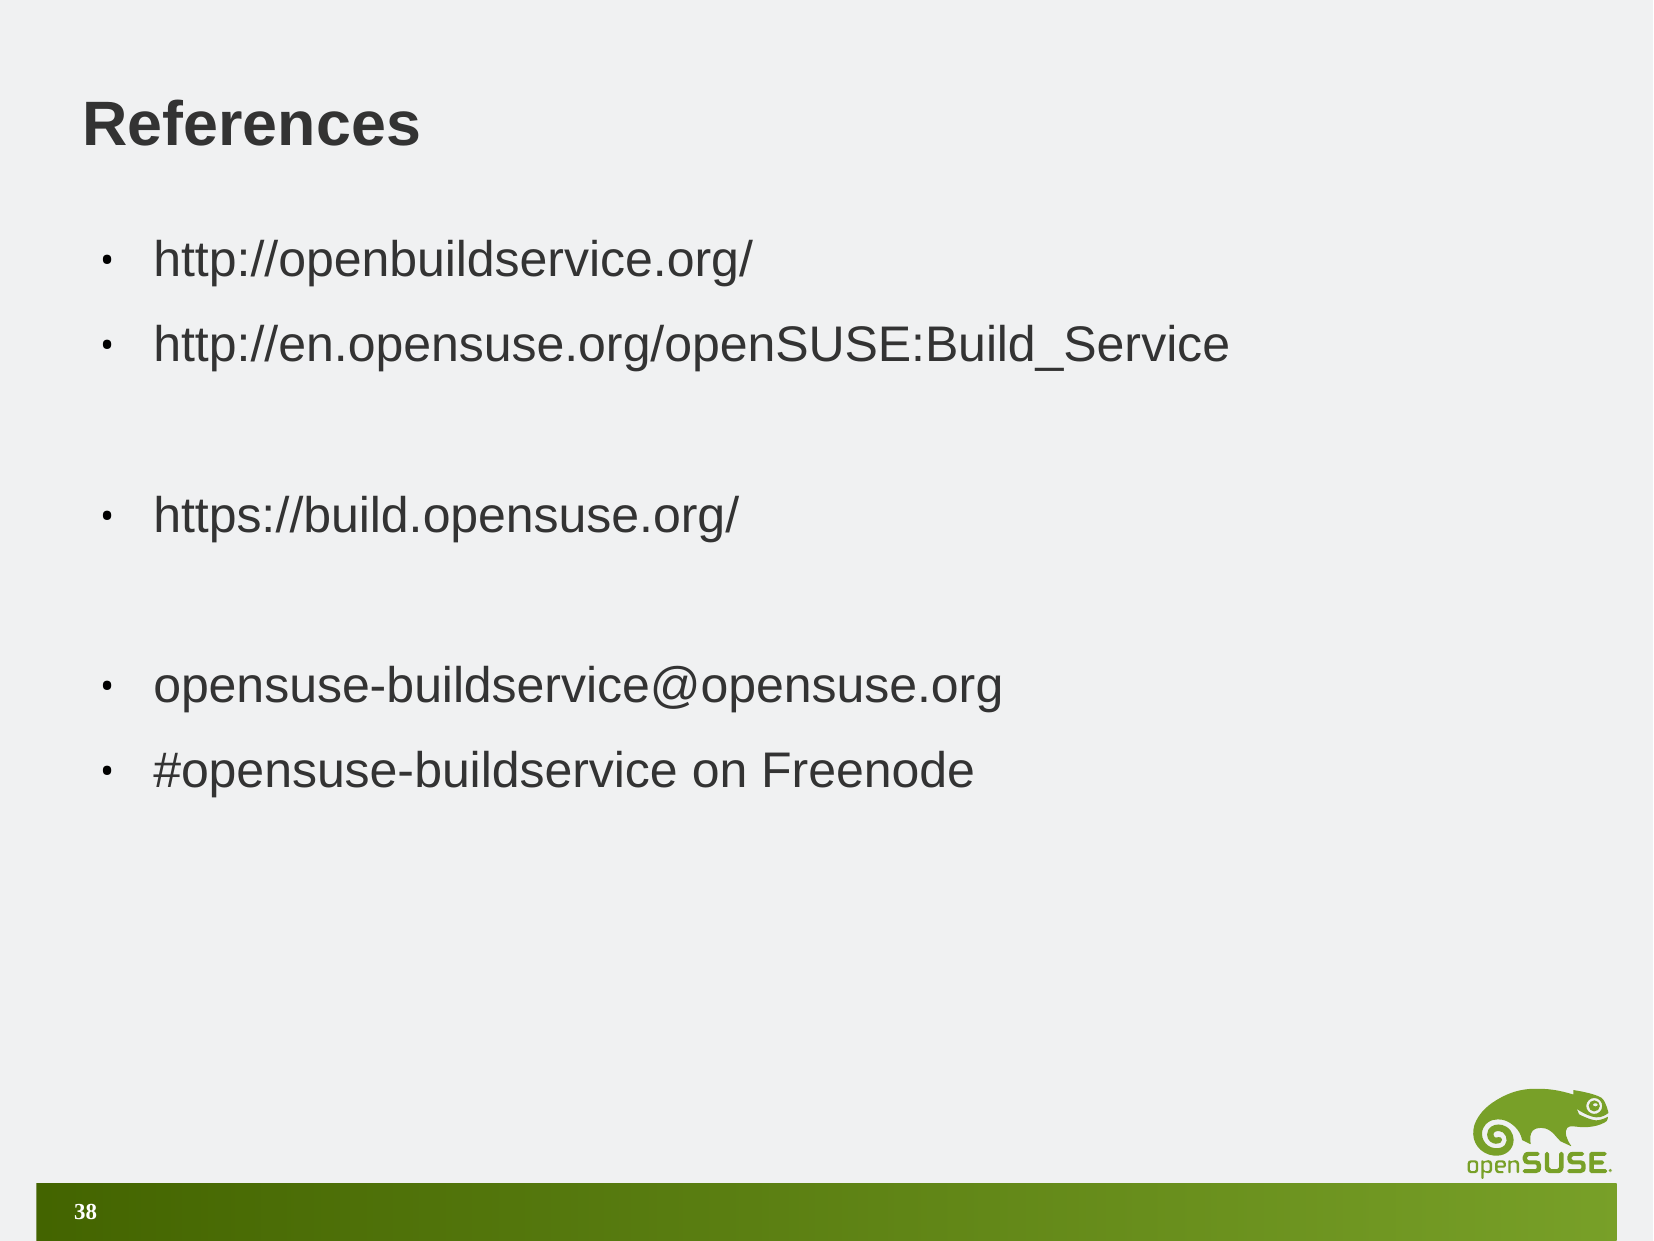

# References
http://openbuildservice.org/
http://en.opensuse.org/openSUSE:Build_Service
https://build.opensuse.org/
opensuse-buildservice@opensuse.org
#opensuse-buildservice on Freenode
38